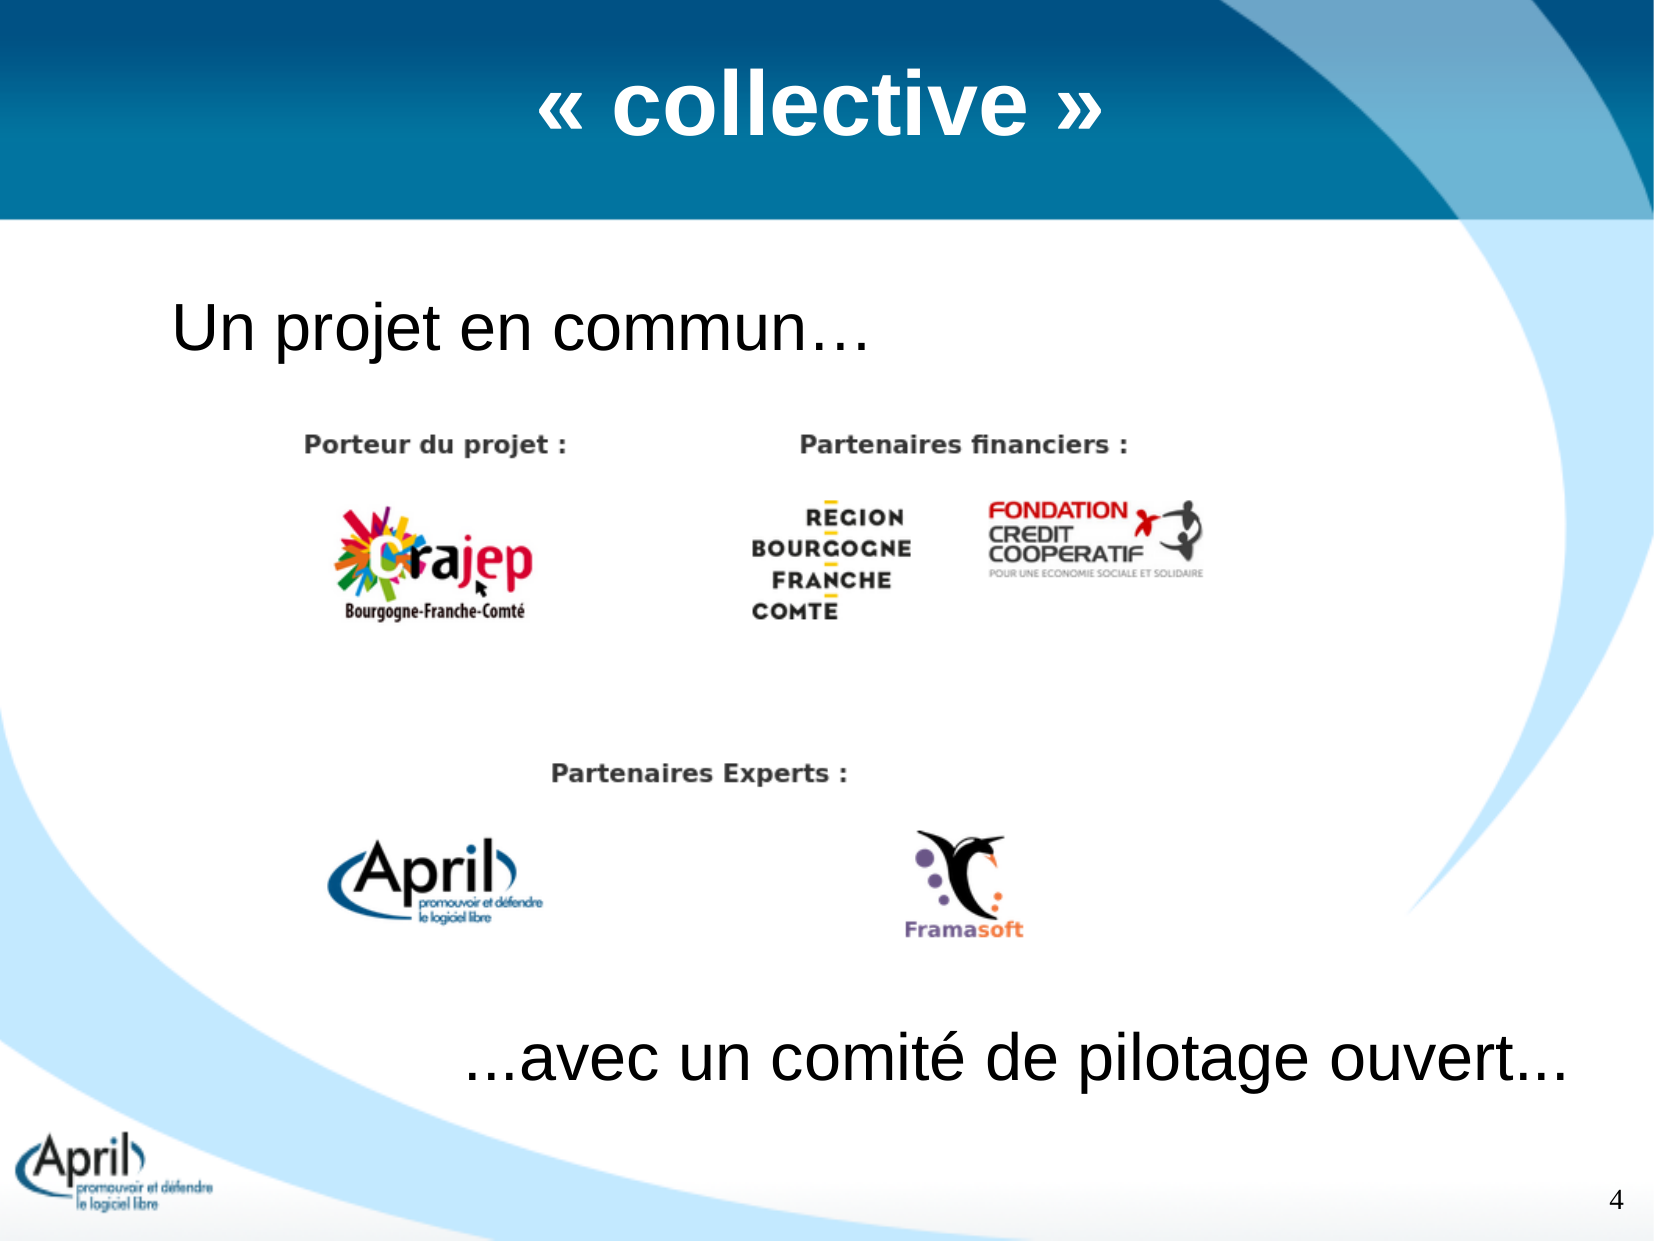

# « collective »
Un projet en commun…
...avec un comité de pilotage ouvert...
4